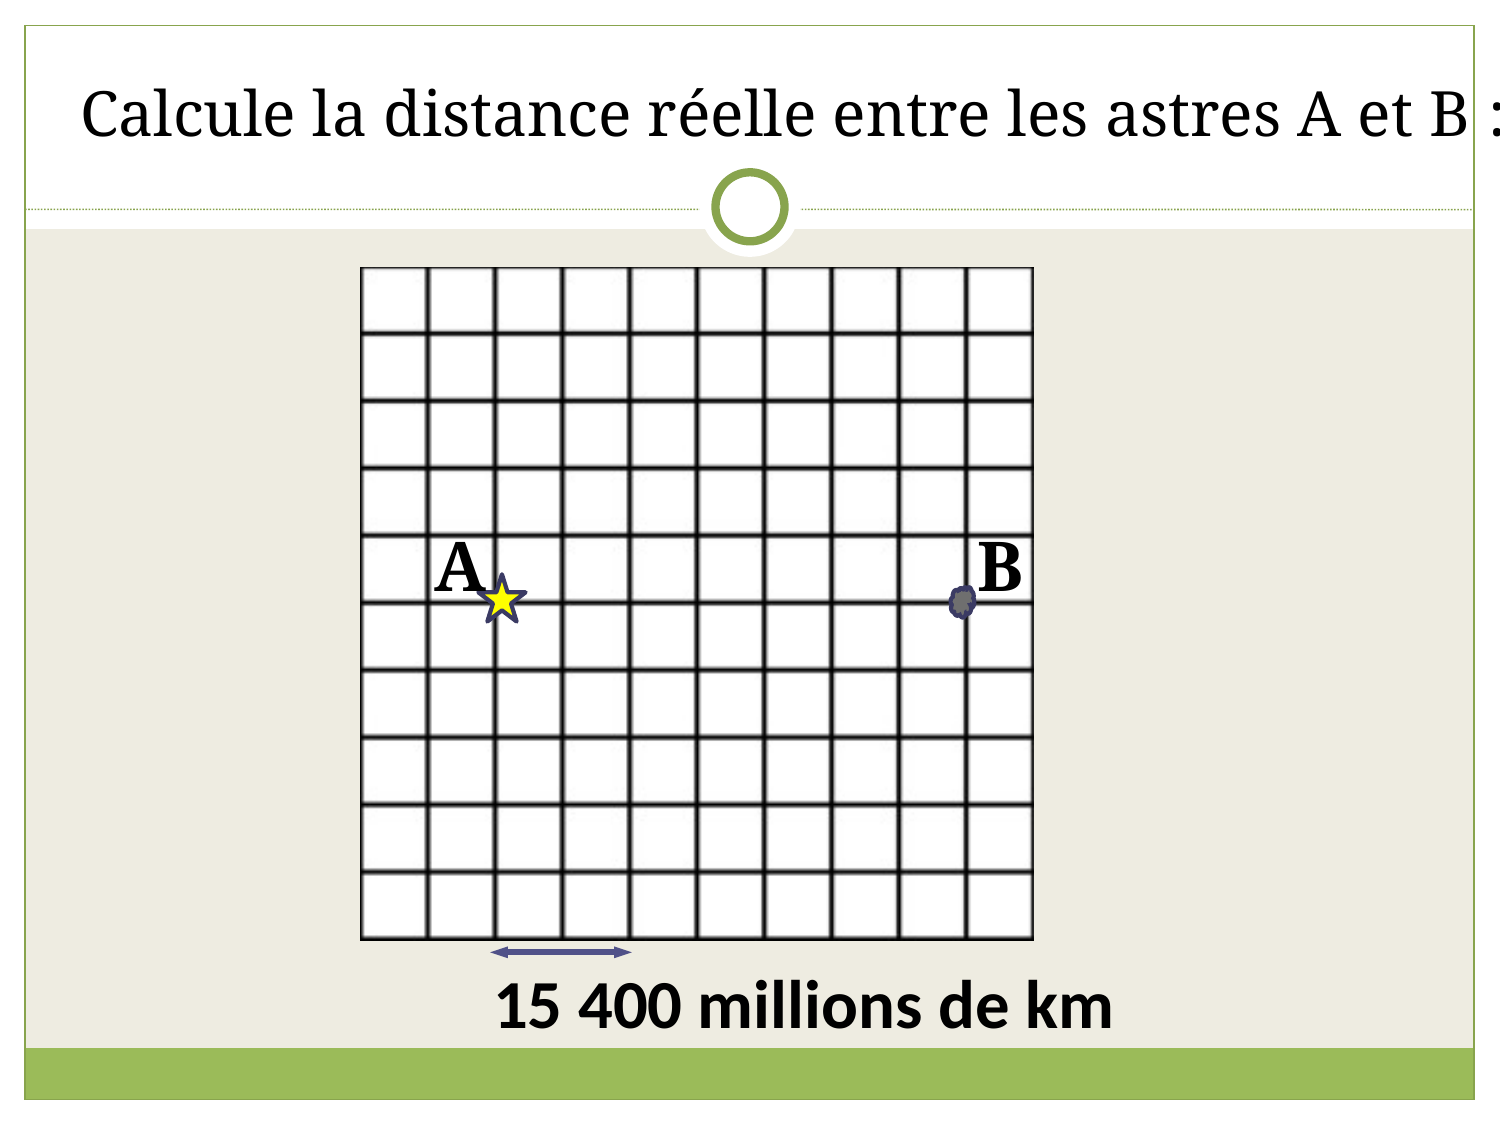

Calcule la distance réelle entre les astres A et B :
A
B
15 400 millions de km